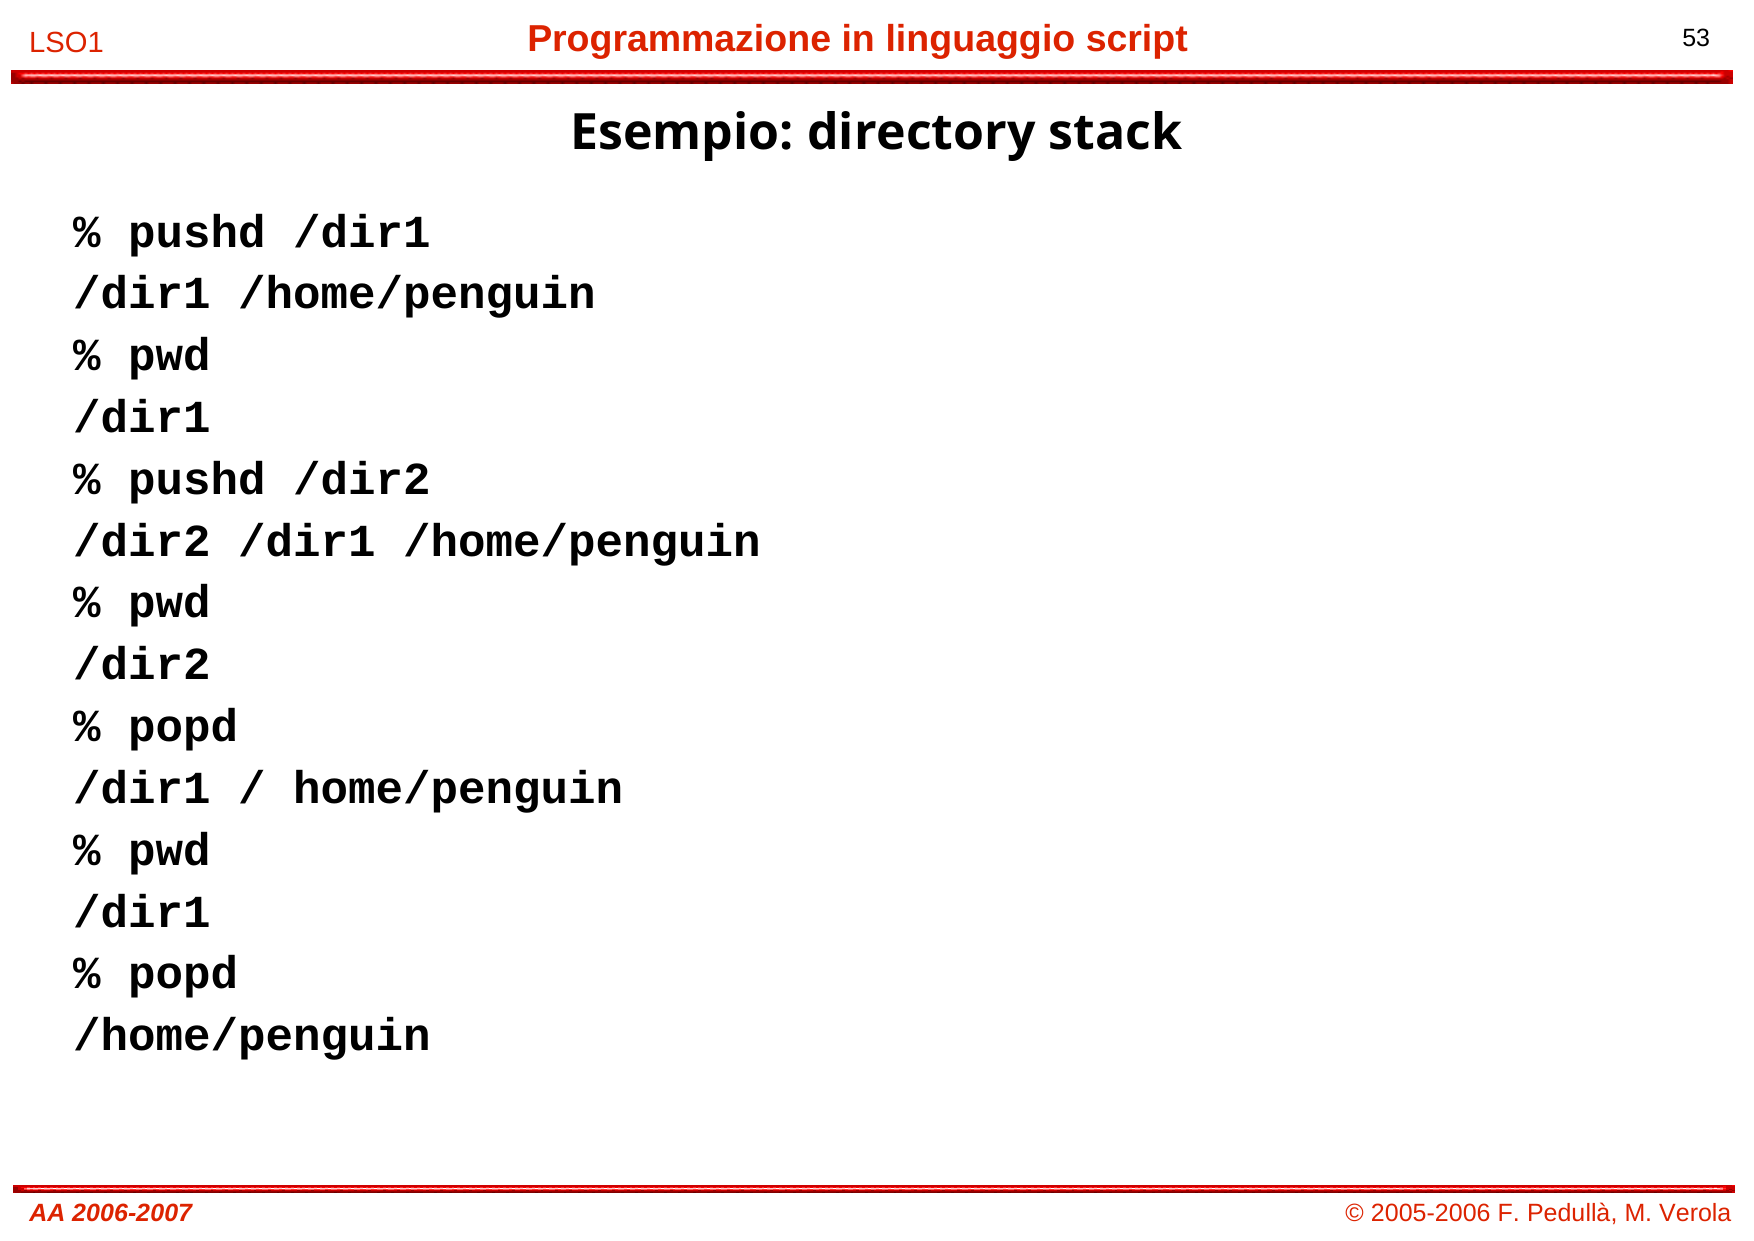

# Esempio: directory stack
% pushd /dir1
/dir1 /home/penguin
% pwd
/dir1
% pushd /dir2
/dir2 /dir1 /home/penguin
% pwd
/dir2
% popd
/dir1 / home/penguin
% pwd
/dir1
% popd
/home/penguin